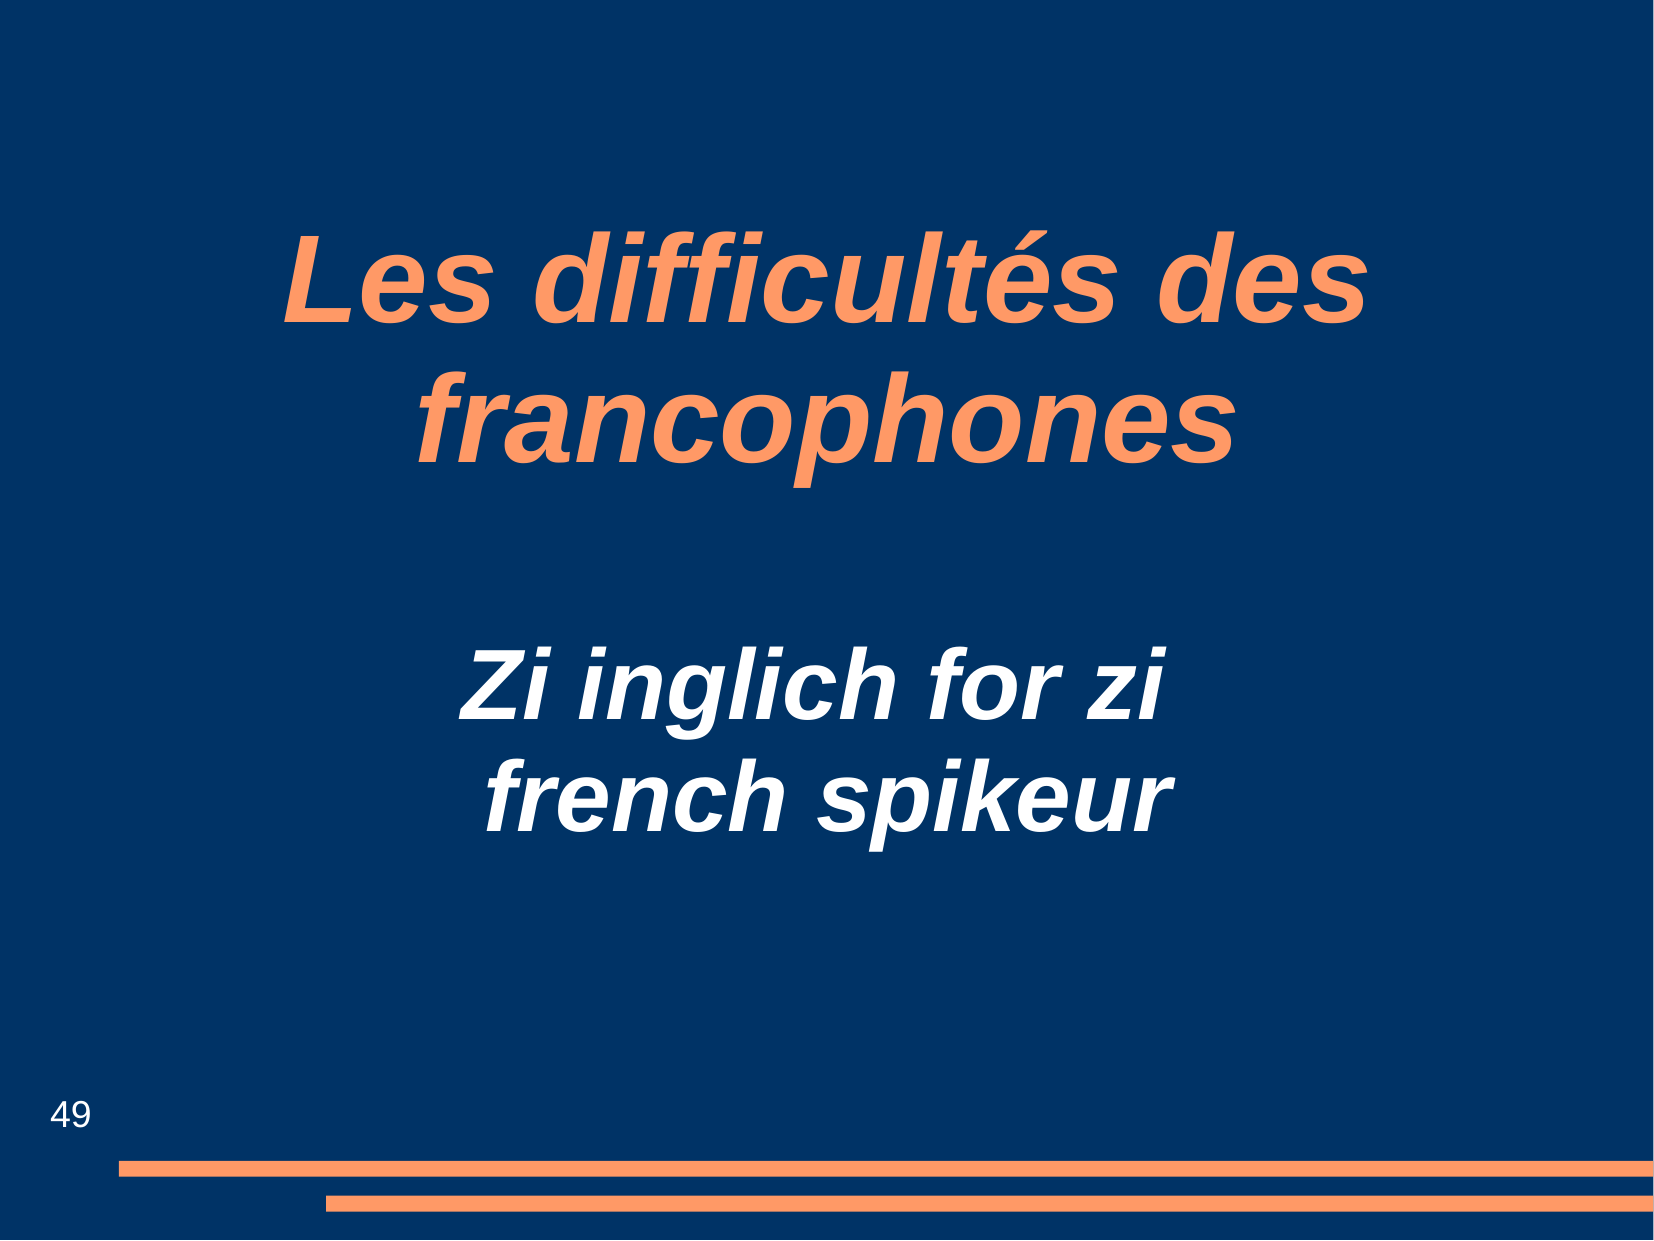

# Les difficultés des francophones Zi inglich for zi french spikeur